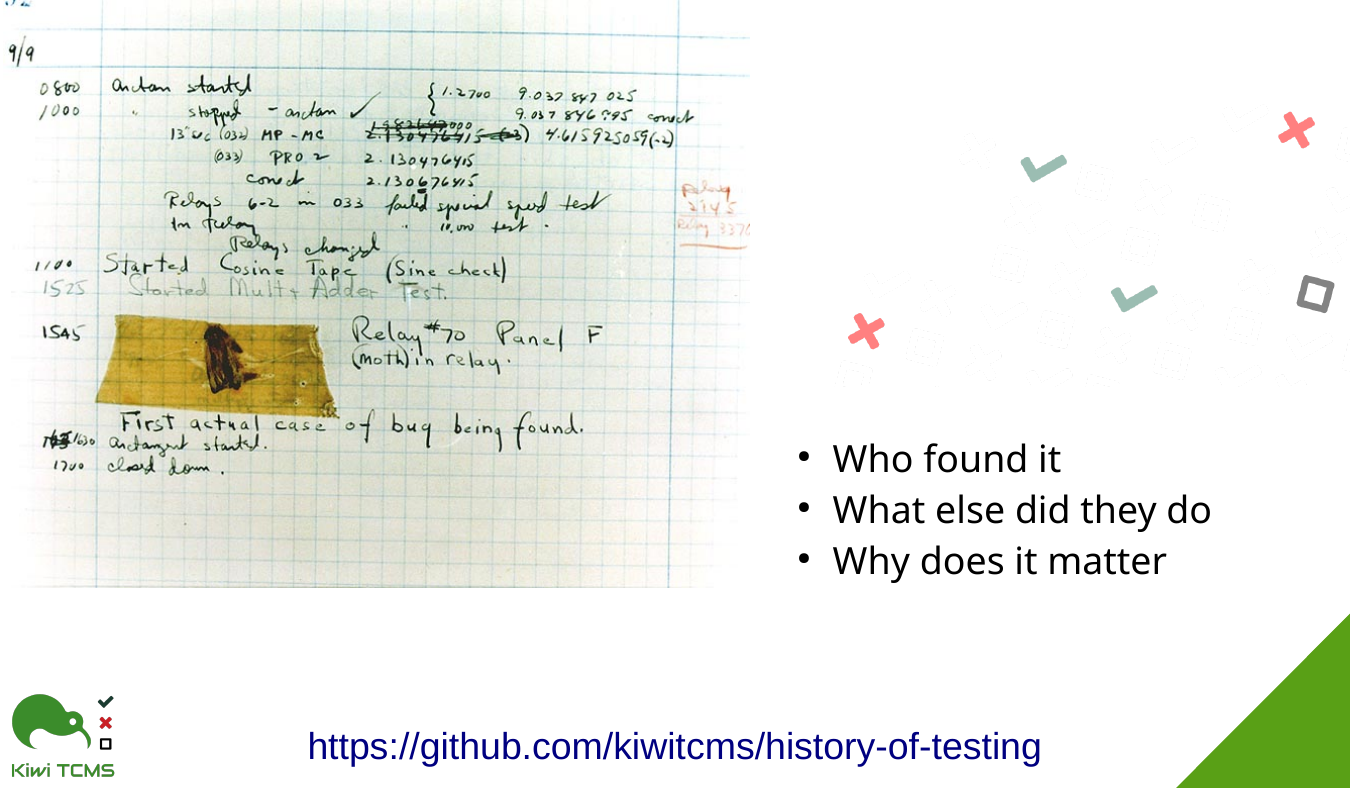

Who found it
What else did they do
Why does it matter